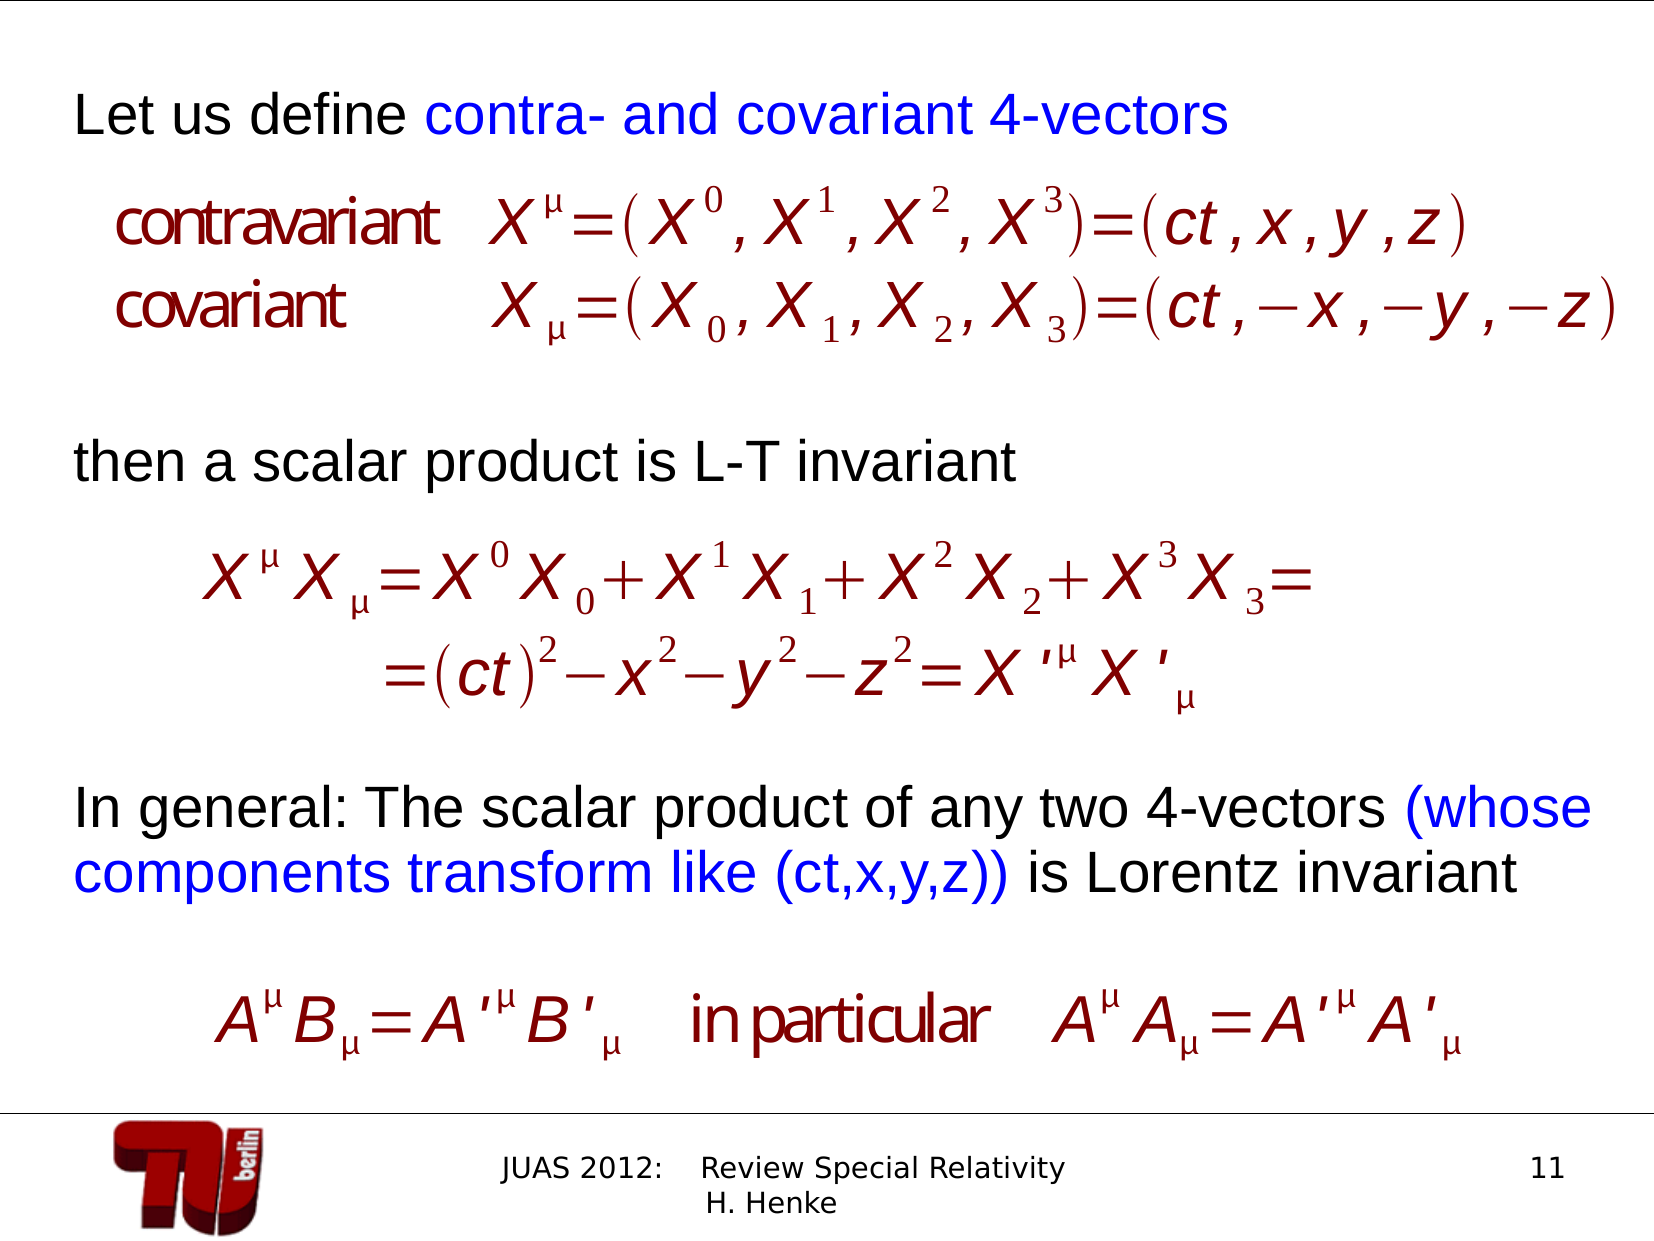

Let us define contra- and covariant 4-vectors
then a scalar product is L-T invariant
In general: The scalar product of any two 4-vectors (whose components transform like (ct,x,y,z)) is Lorentz invariant
11